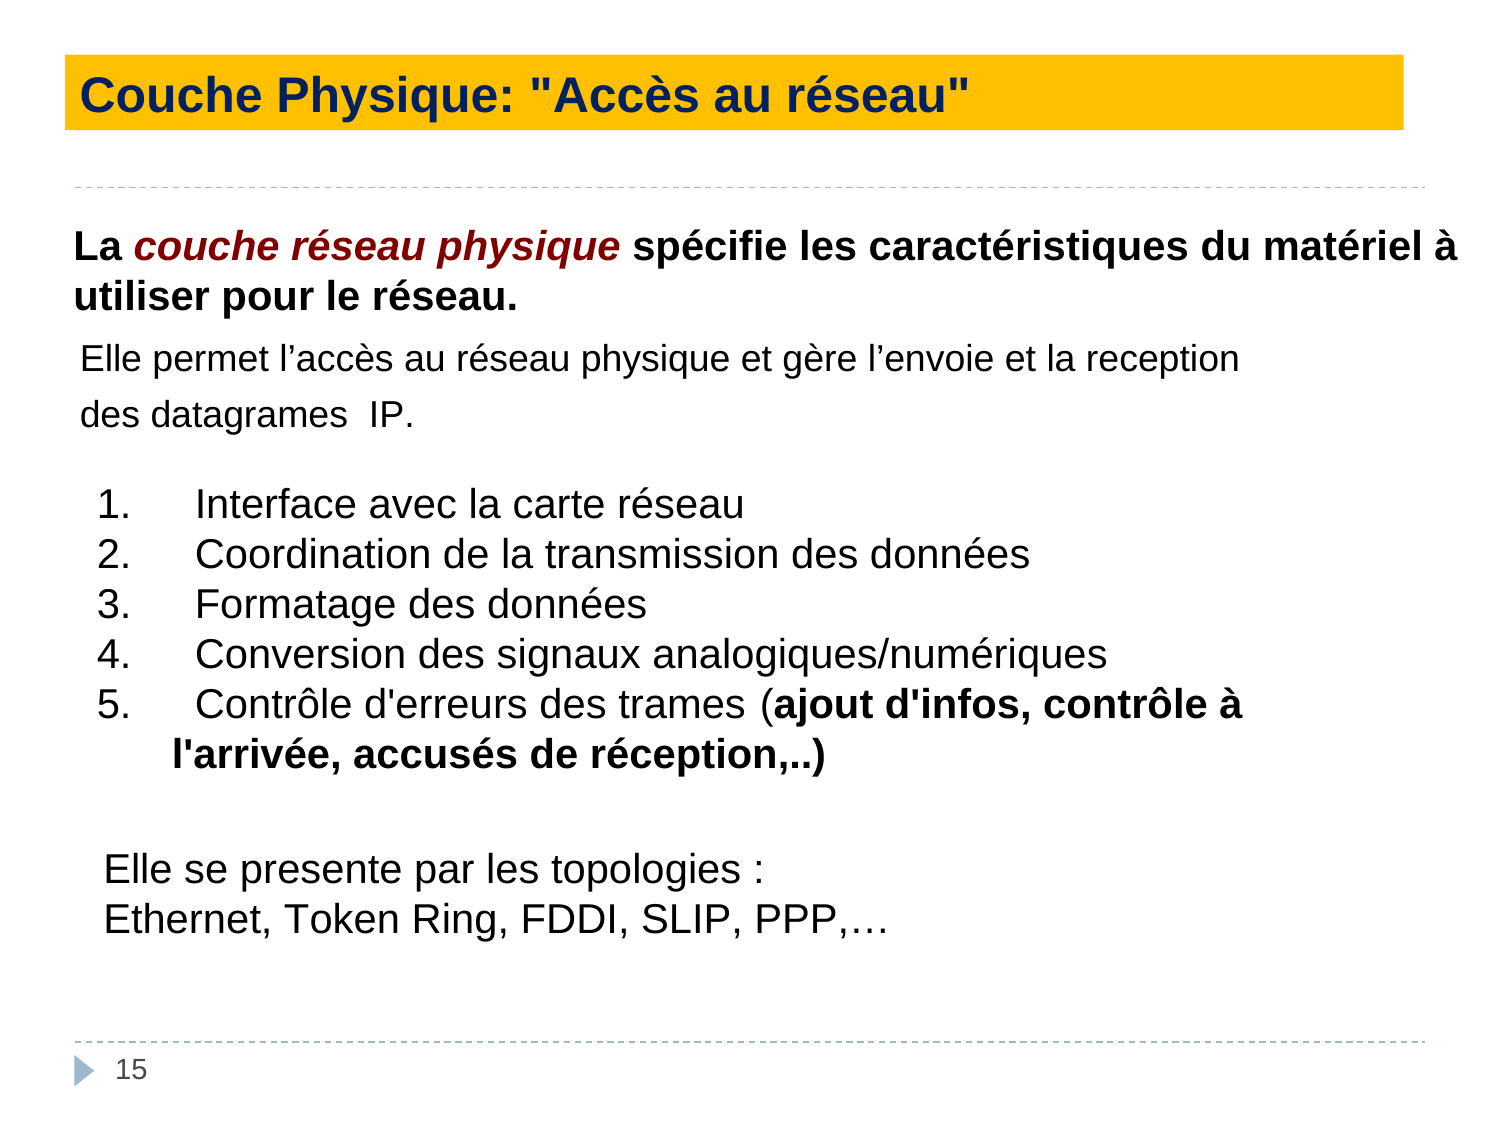

Couche Physique: "Accès au réseau"
La couche réseau physique spécifie les caractéristiques du matériel à utiliser pour le réseau.
# Elle permet l’accès au réseau physique et gère l’envoie et la reception
des datagrames IP.
 Interface avec la carte réseau
 Coordination de la transmission des données
 Formatage des données
 Conversion des signaux analogiques/numériques
 Contrôle d'erreurs des trames 	(ajout d'infos, contrôle à l'arrivée, accusés de réception,..)‏
Elle se presente par les topologies :
Ethernet, Token Ring, FDDI, SLIP, PPP,…